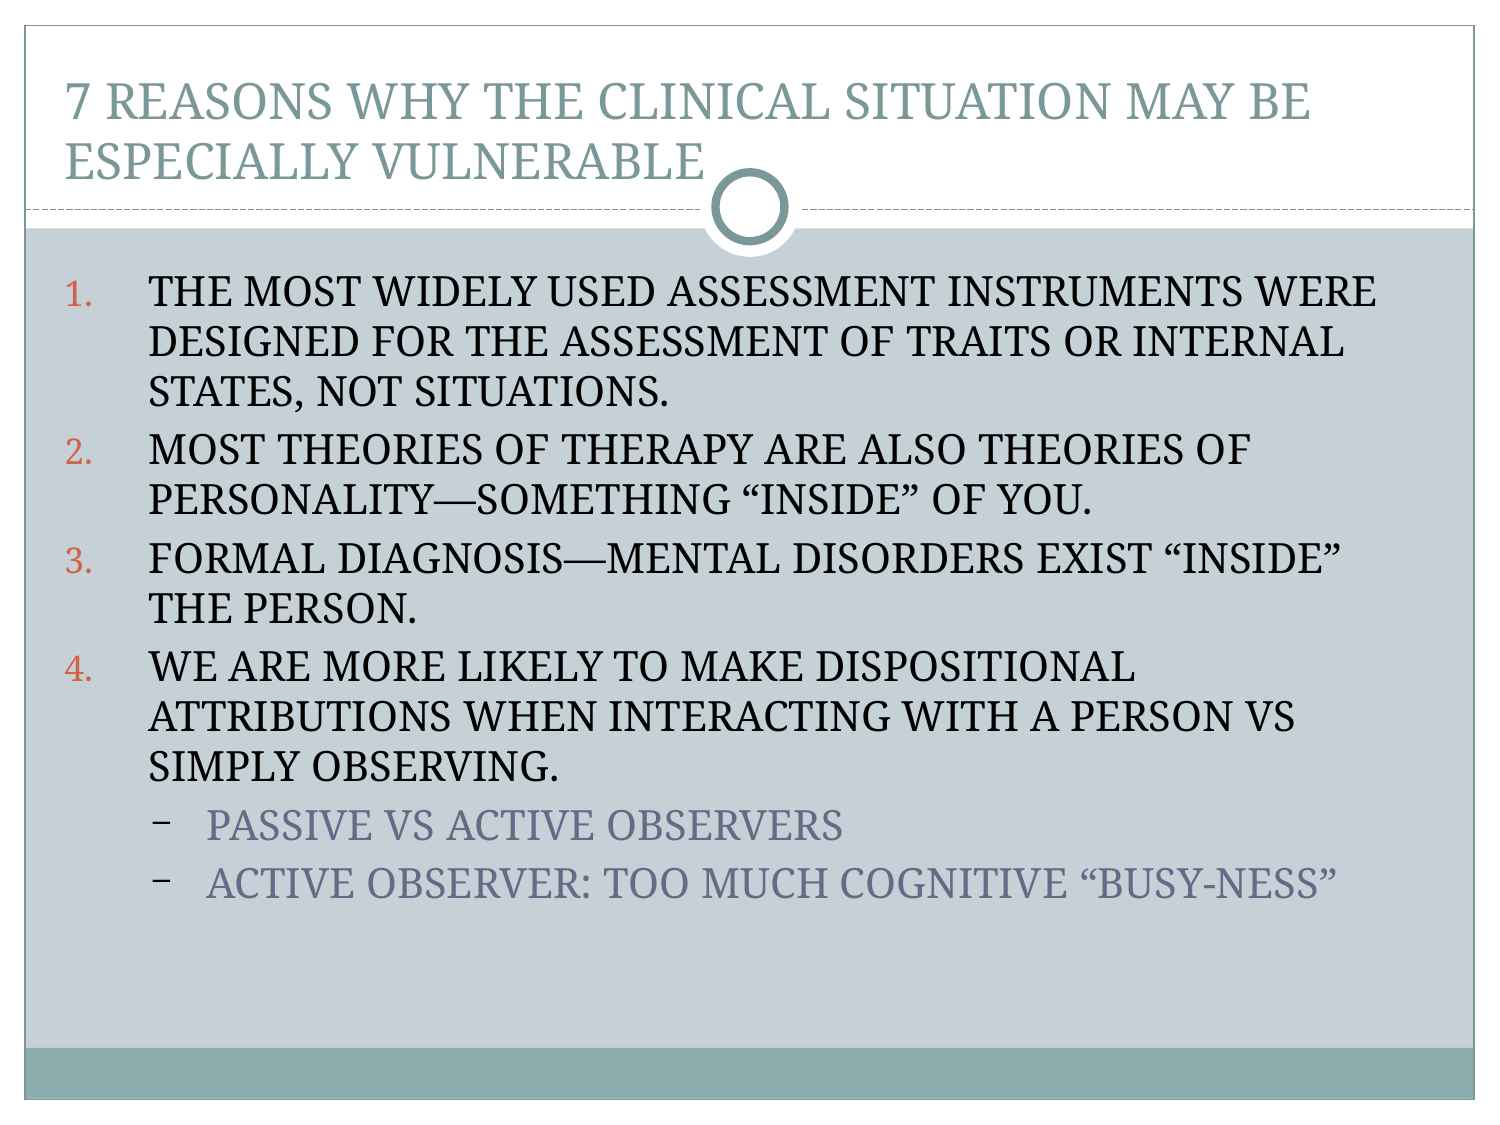

# 7 REASONS WHY THE CLINICAL SITUATION MAY BE ESPECIALLY VULNERABLE
THE MOST WIDELY USED ASSESSMENT INSTRUMENTS WERE DESIGNED FOR THE ASSESSMENT OF TRAITS OR INTERNAL STATES, NOT SITUATIONS.
MOST THEORIES OF THERAPY ARE ALSO THEORIES OF PERSONALITY—SOMETHING “INSIDE” OF YOU.
FORMAL DIAGNOSIS—MENTAL DISORDERS EXIST “INSIDE” THE PERSON.
WE ARE MORE LIKELY TO MAKE DISPOSITIONAL ATTRIBUTIONS WHEN INTERACTING WITH A PERSON VS SIMPLY OBSERVING.
PASSIVE VS ACTIVE OBSERVERS
ACTIVE OBSERVER: TOO MUCH COGNITIVE “BUSY-NESS”